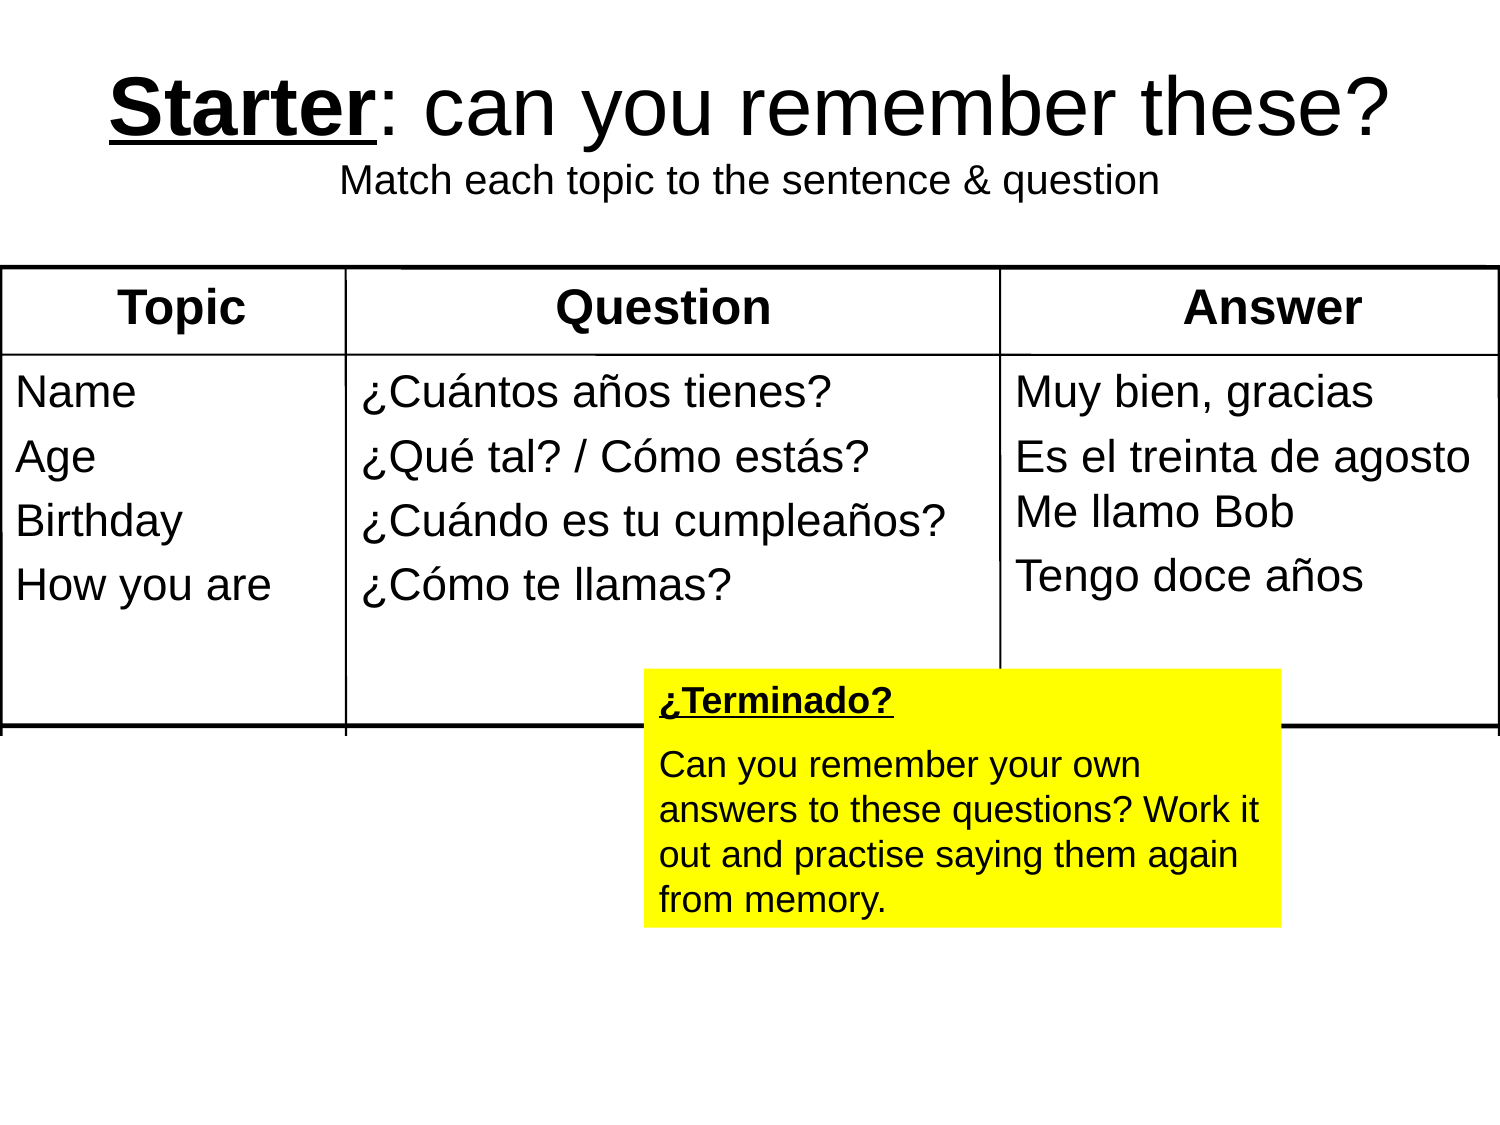

# Starter: can you remember these? Match each topic to the sentence & question
Topic
Question
Answer
Name
Age
Birthday
How you are
¿Cuántos años tienes?
¿Qué tal? / Cómo estás?
¿Cuándo es tu cumpleaños?
¿Cómo te llamas?
Muy bien, gracias
Es el treinta de agosto Me llamo Bob
Tengo doce años
¿Terminado?
Can you remember your own answers to these questions? Work it out and practise saying them again from memory.